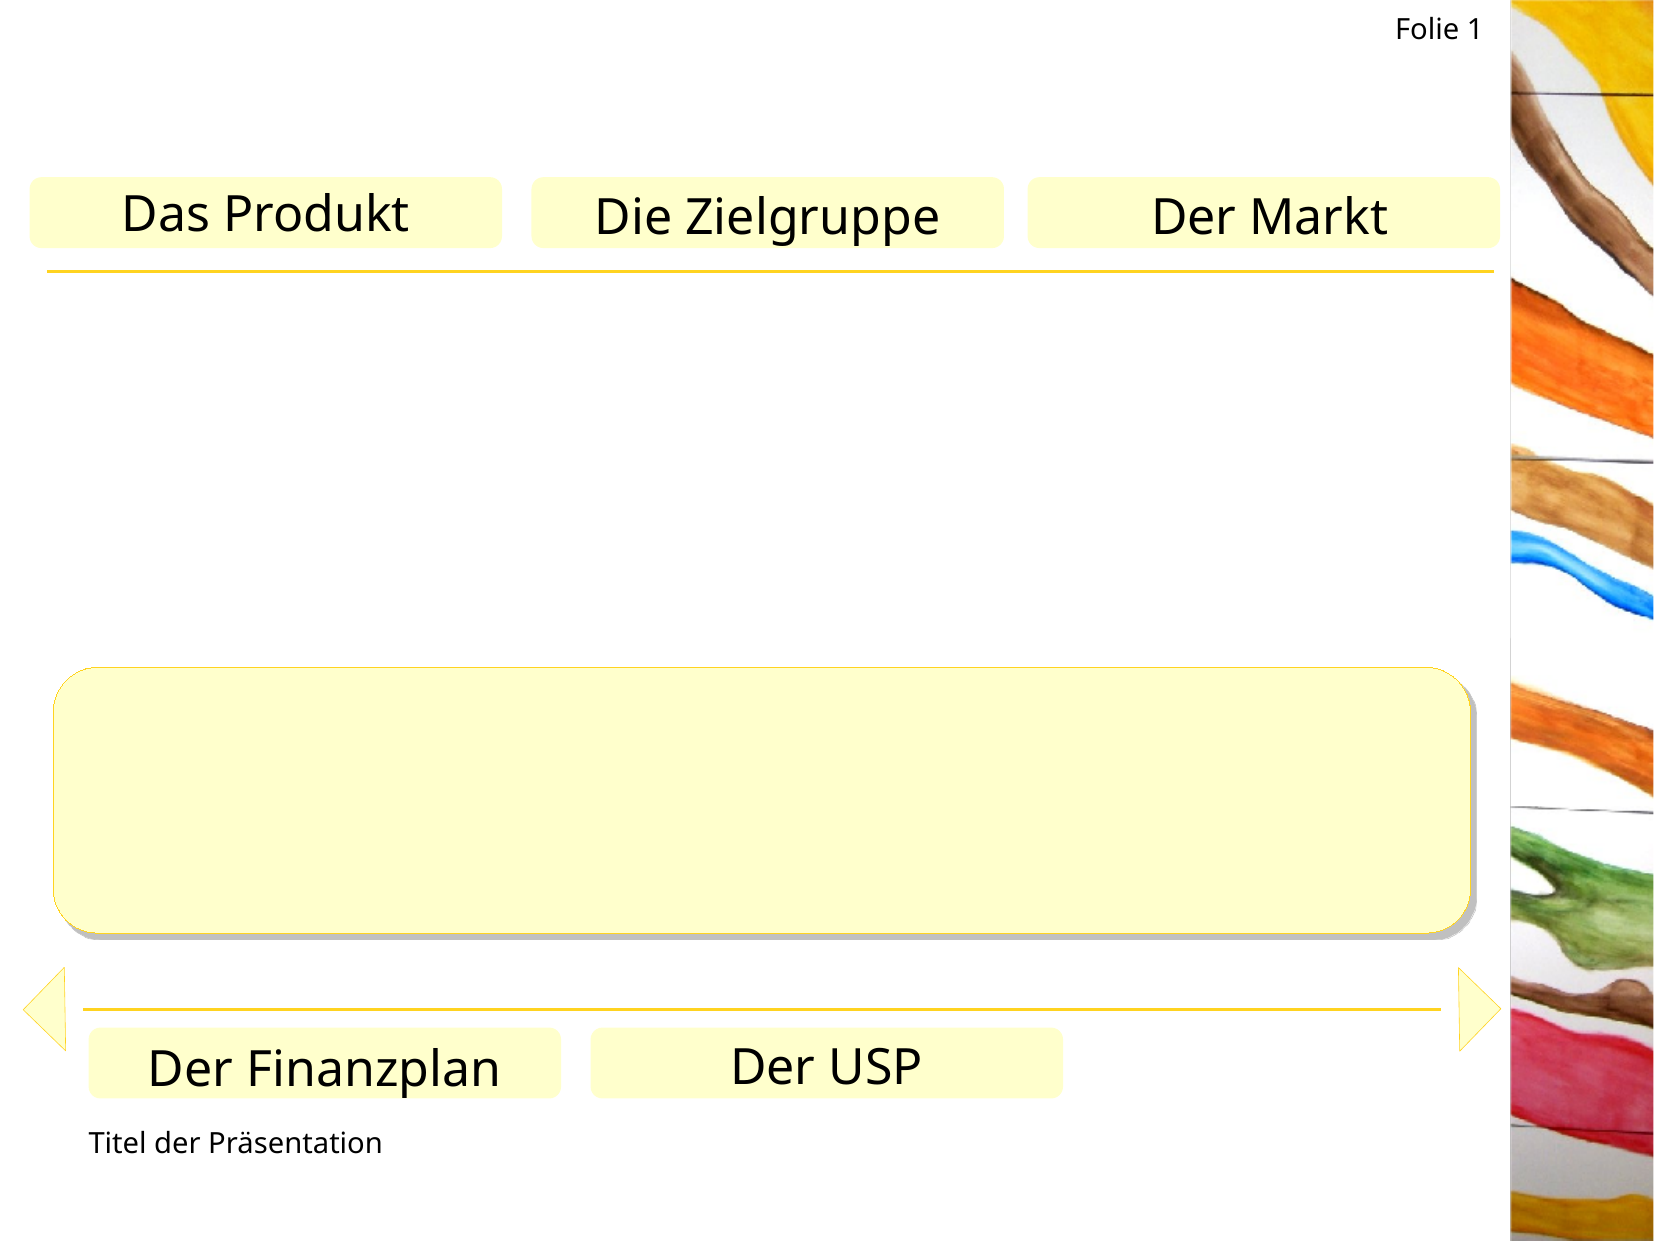

1
Das Produkt
Die Zielgruppe
Der Markt
Der USP
Der Finanzplan
Titel der Präsentation